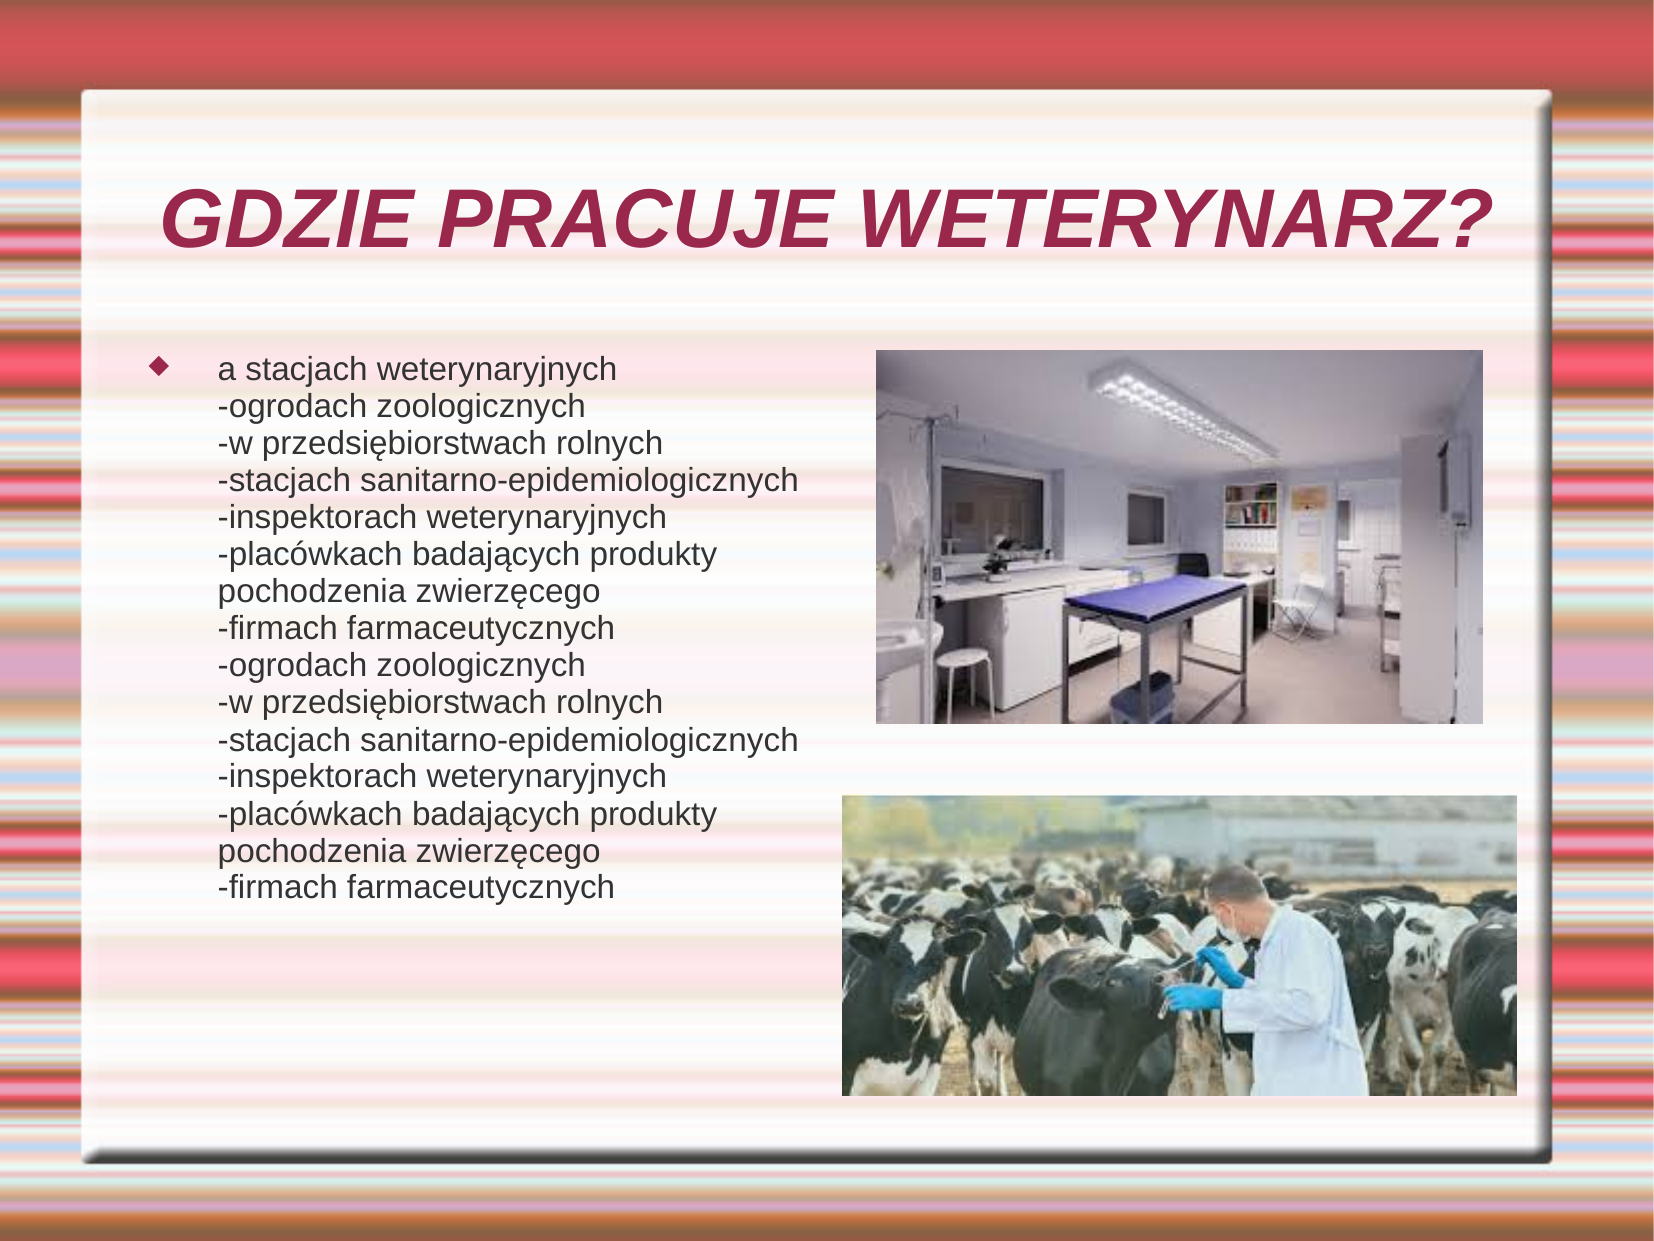

# GDZIE PRACUJE WETERYNARZ?
a stacjach weterynaryjnych
-ogrodach zoologicznych
-w przedsiębiorstwach rolnych
-stacjach sanitarno-epidemiologicznych
-inspektorach weterynaryjnych
-placówkach badających produkty pochodzenia zwierzęcego
-firmach farmaceutycznych
-ogrodach zoologicznych
-w przedsiębiorstwach rolnych
-stacjach sanitarno-epidemiologicznych
-inspektorach weterynaryjnych
-placówkach badających produkty pochodzenia zwierzęcego
-firmach farmaceutycznych